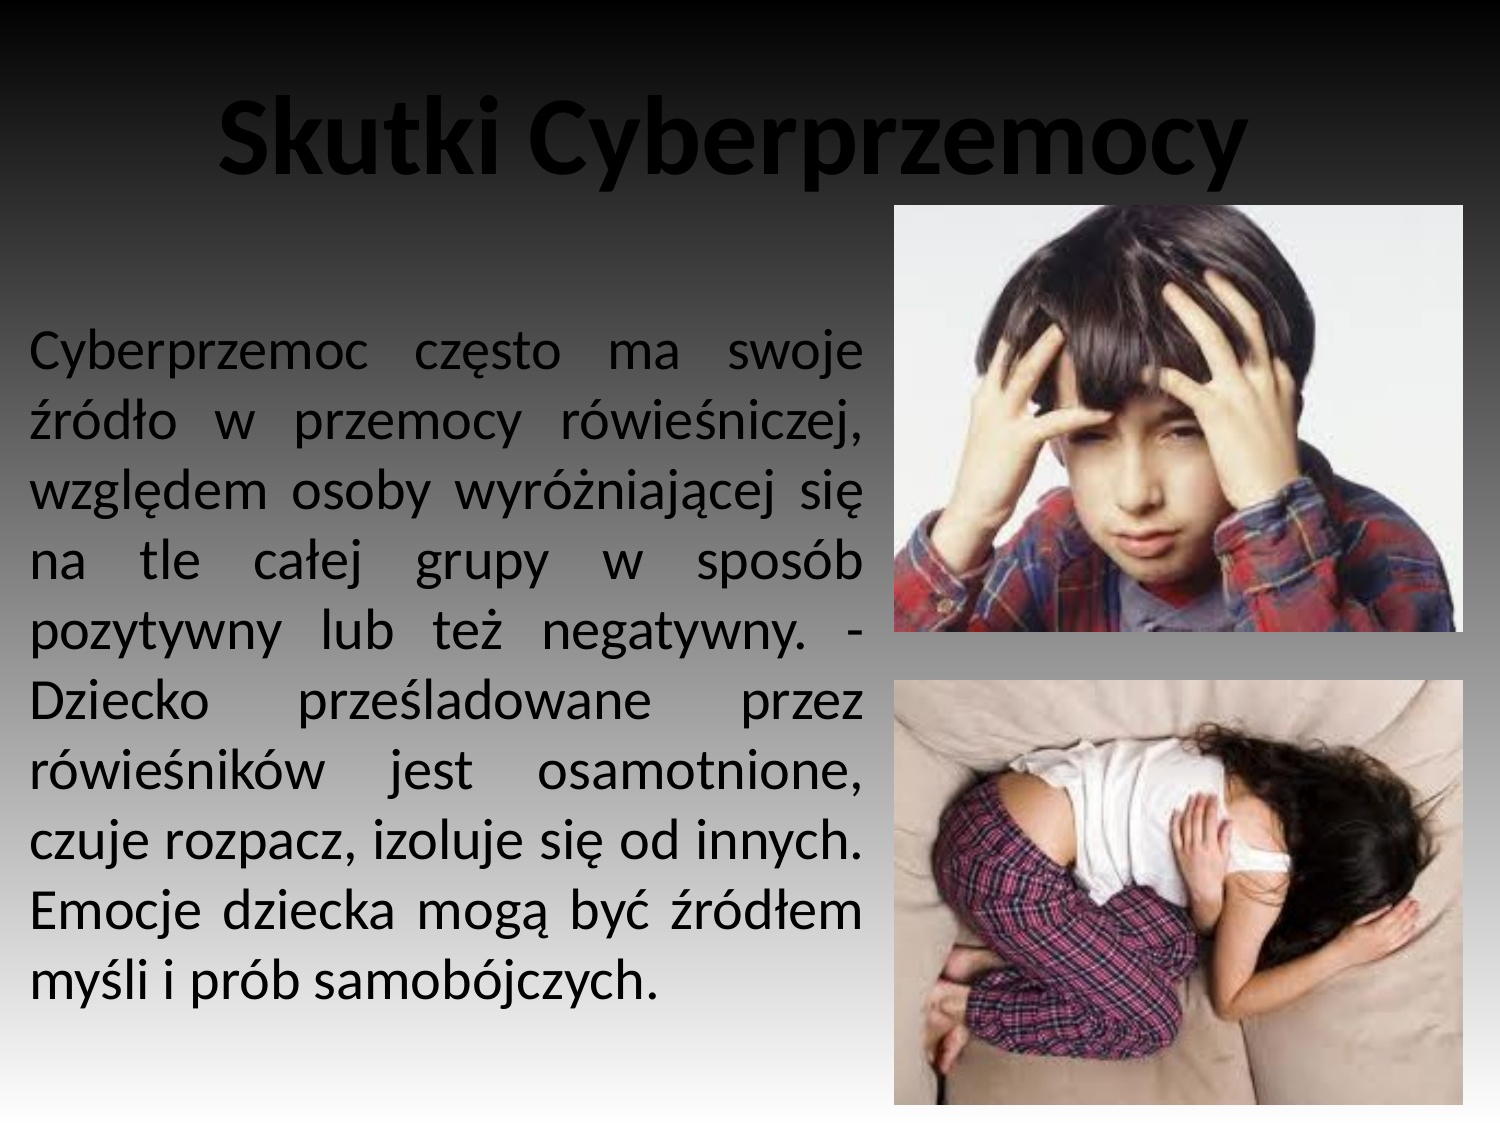

Skutki Cyberprzemocy
# Cyberprzemoc często ma swoje źródło w przemocy rówieśniczej, względem osoby wyróżniającej się na tle całej grupy w sposób pozytywny lub też negatywny. - Dziecko prześladowane przez rówieśników jest osamotnione, czuje rozpacz, izoluje się od innych. Emocje dziecka mogą być źródłem myśli i prób samobójczych.